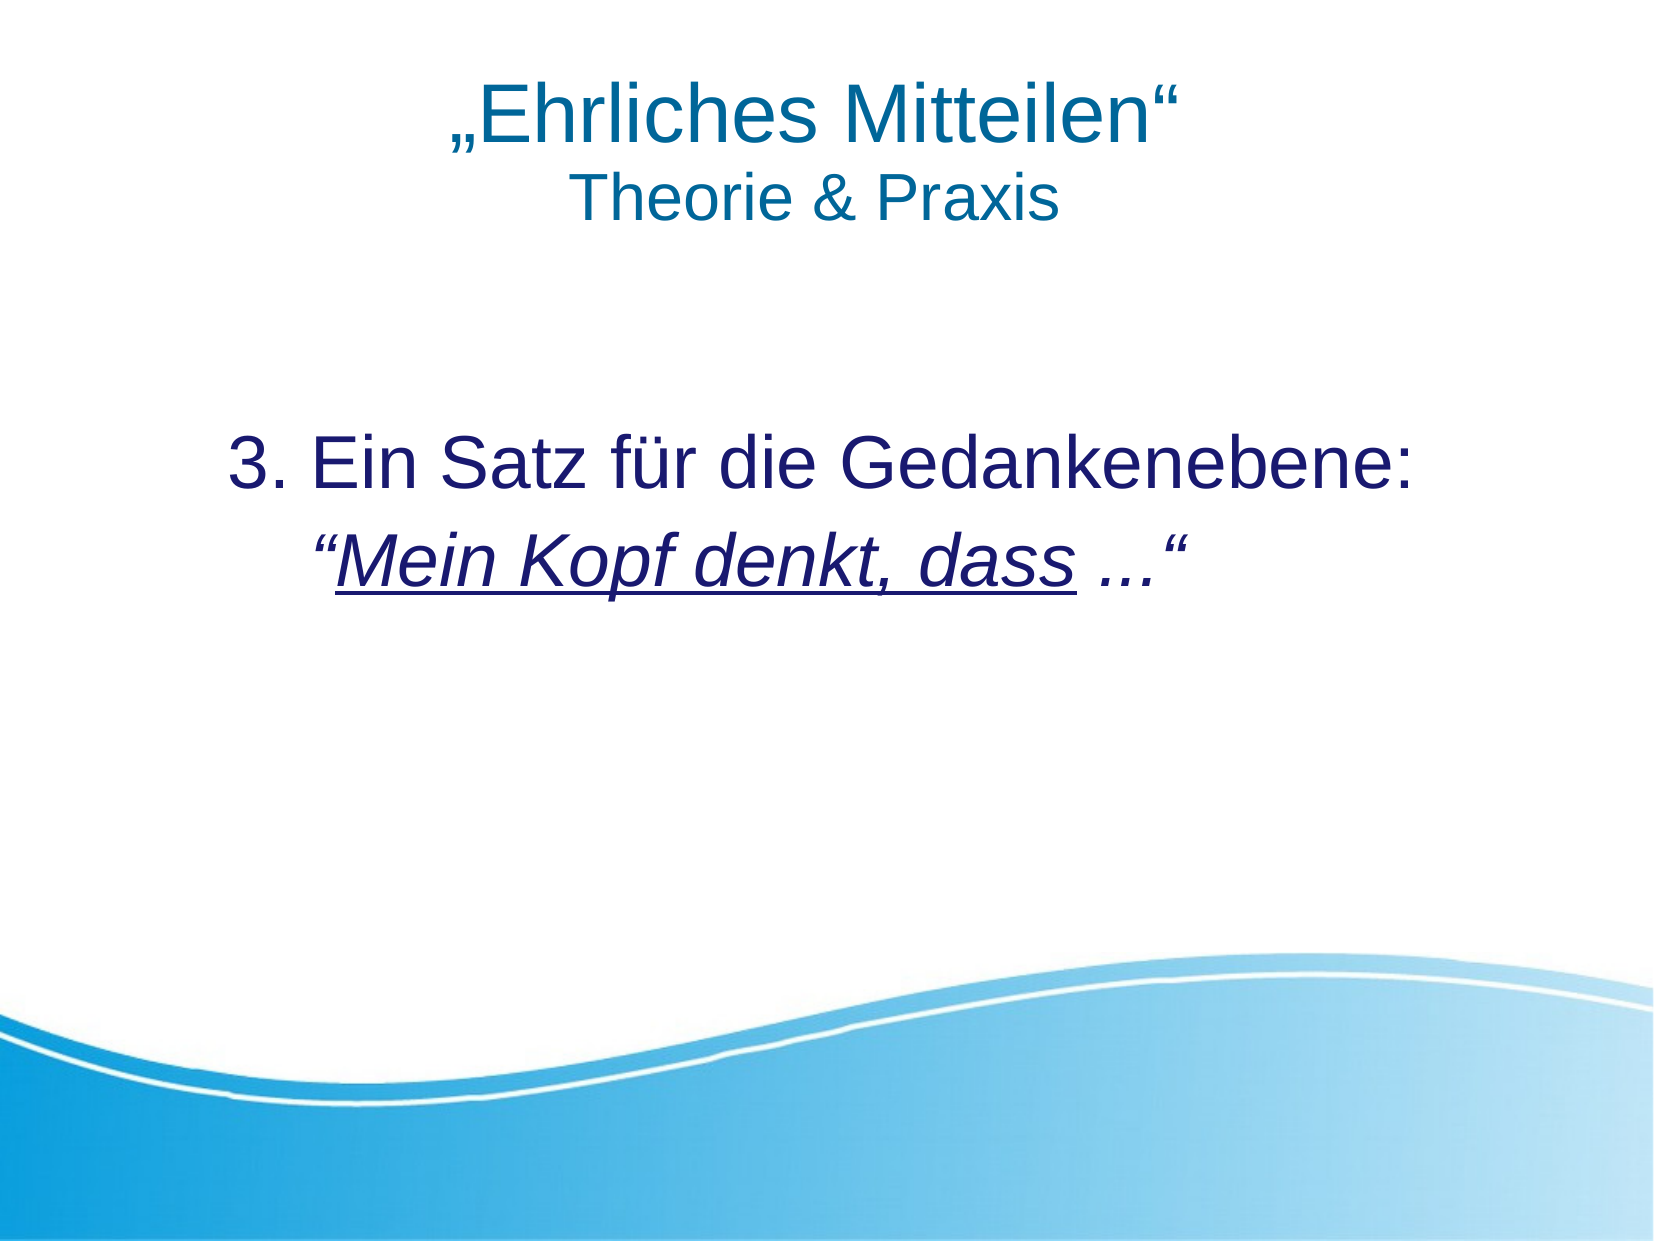

# „Ehrliches Mitteilen“ Theorie & Praxis
3. Ein Satz für die Gedankenebene:
 “Mein Kopf denkt, dass ...“